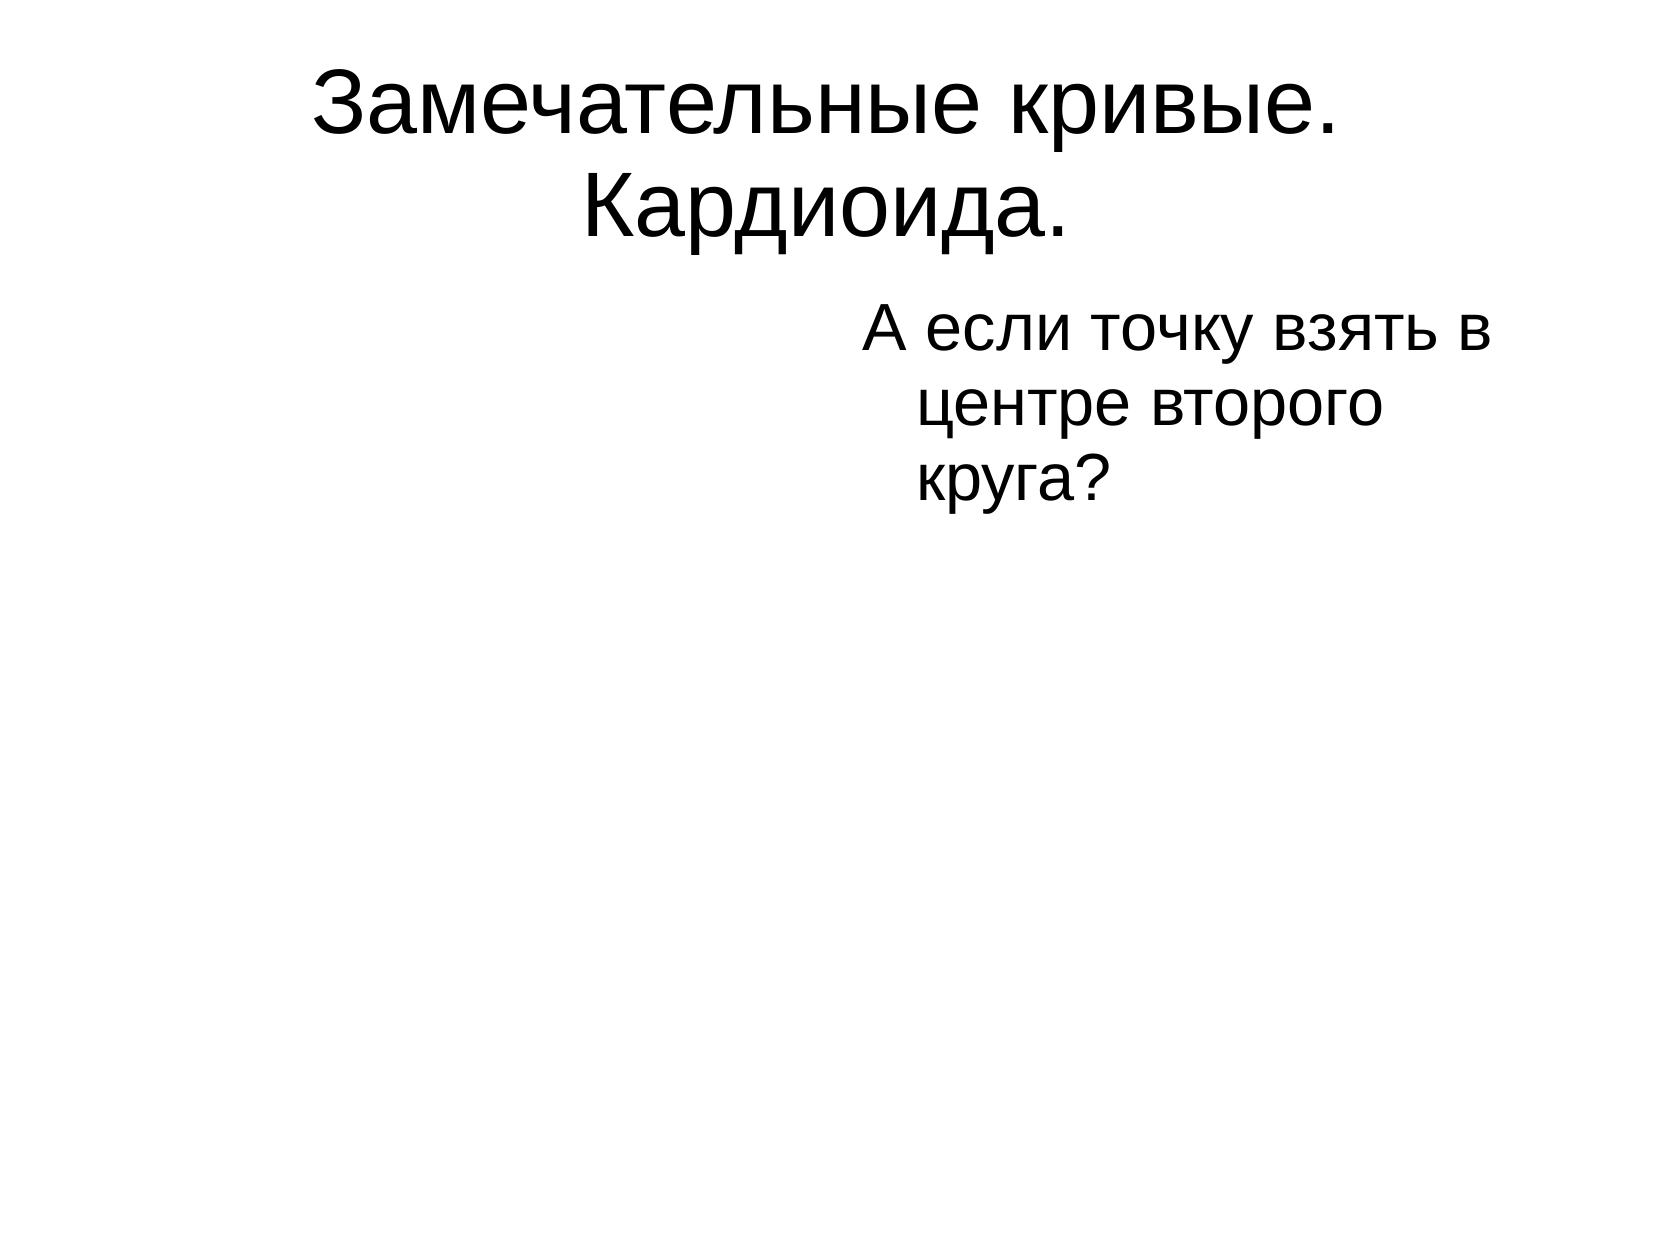

# Замечательные кривые. Кардиоида.
А если точку взять в центре второго круга?